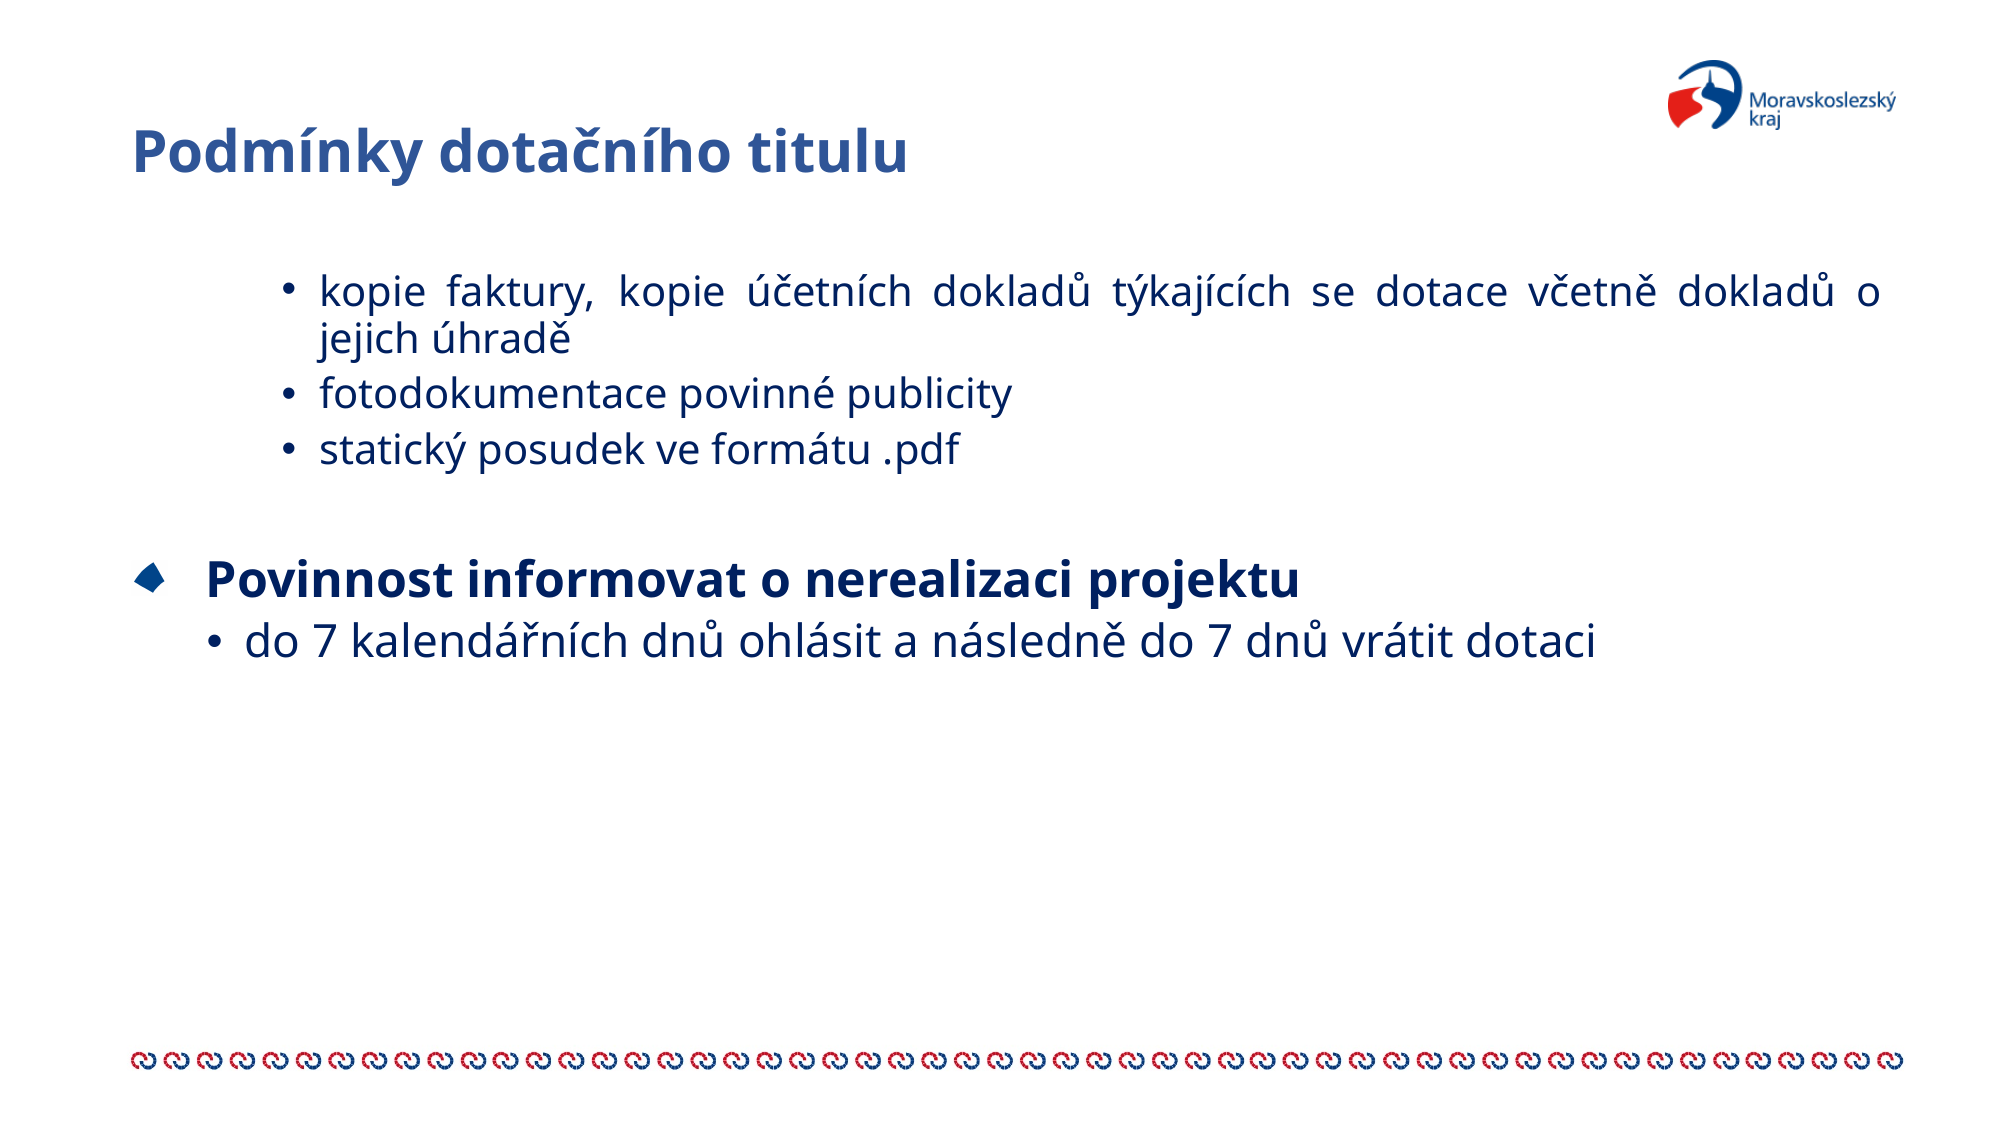

Podmínky dotačního titulu
kopie faktury, kopie účetních dokladů týkajících se dotace včetně dokladů o jejich úhradě
fotodokumentace povinné publicity
statický posudek ve formátu .pdf
Povinnost informovat o nerealizaci projektu
do 7 kalendářních dnů ohlásit a následně do 7 dnů vrátit dotaci